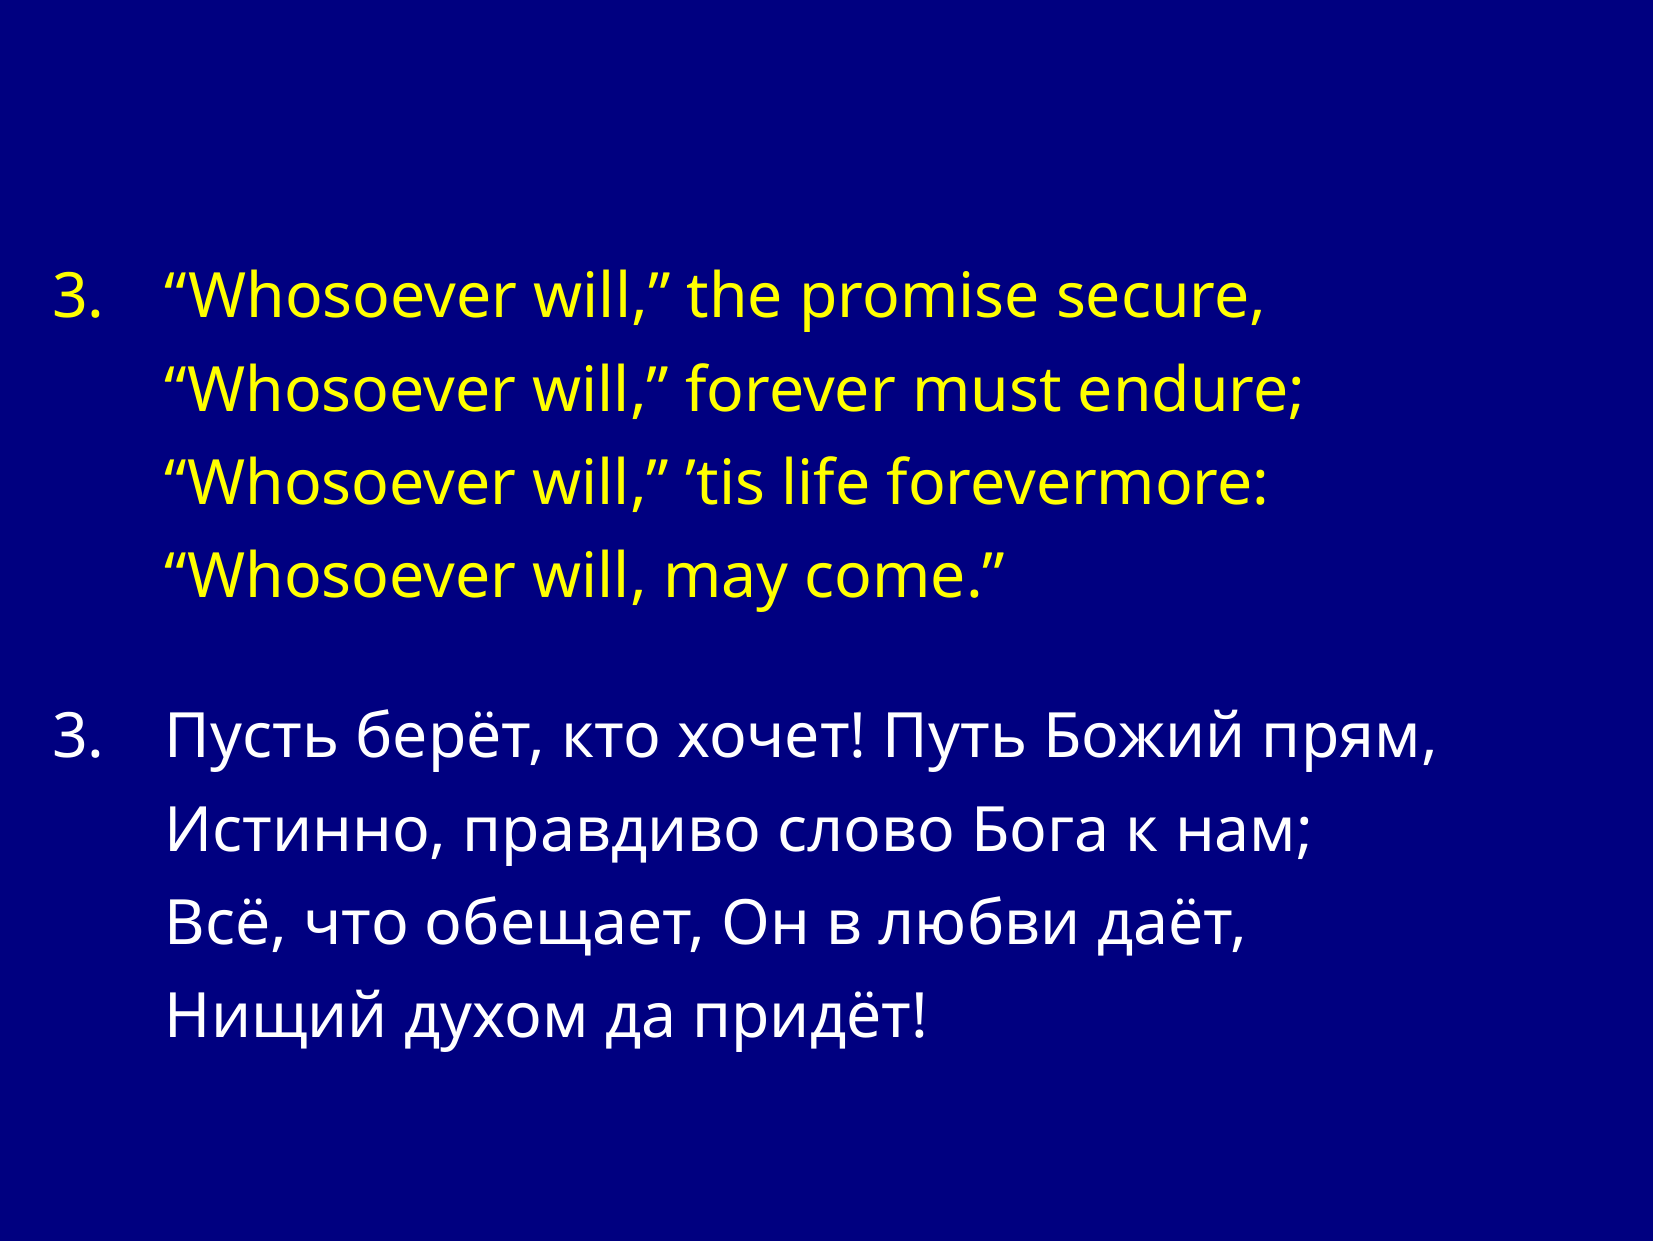

3.	“Whosoever will,” the promise secure,
	“Whosoever will,” forever must endure;
	“Whosoever will,” ’tis life forevermore:
	“Whosoever will, may come.”
3.	Пусть берёт, кто хочет! Путь Божий прям,
	Истинно, правдиво слово Бога к нам;
	Всё, что обещает, Он в любви даёт,
	Нищий духом да придёт!